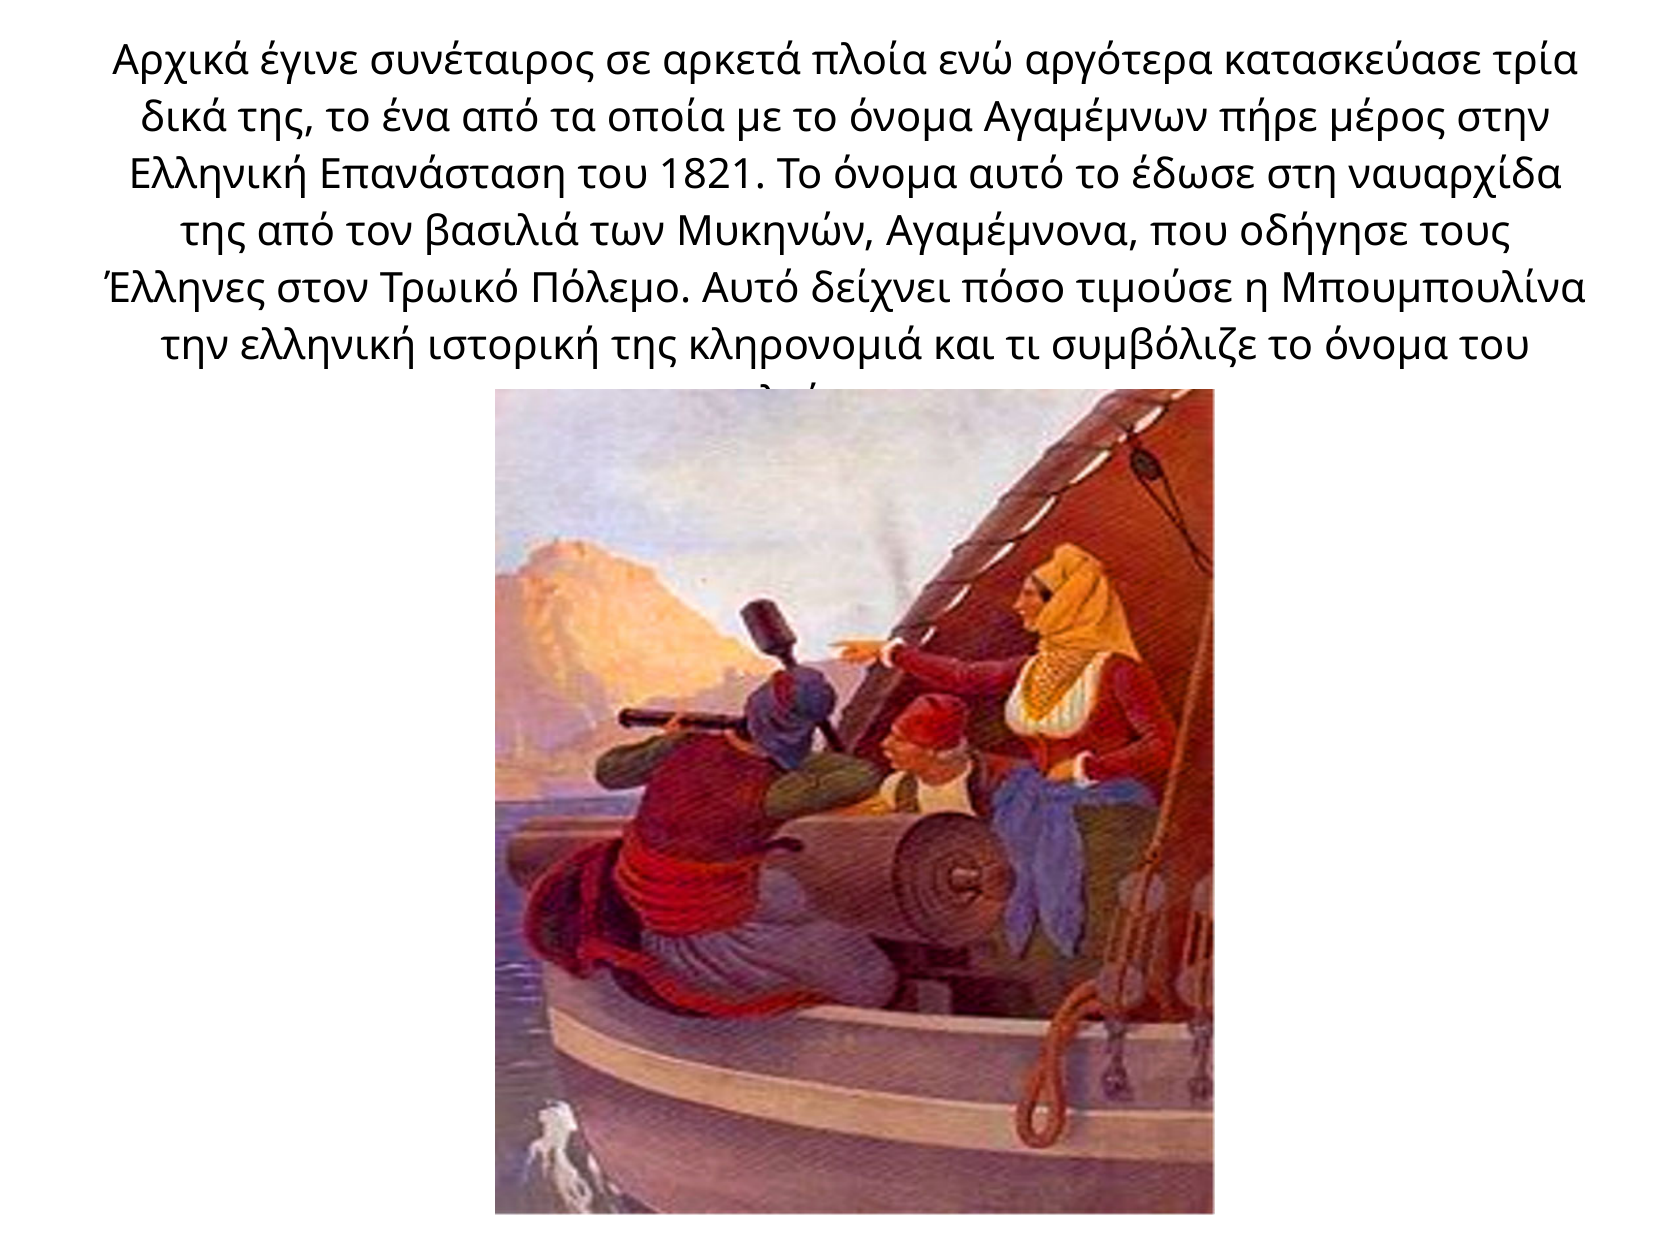

# Αρχικά έγινε συνέταιρος σε αρκετά πλοία ενώ αργότερα κατασκεύασε τρία δικά της, το ένα από τα οποία με το όνομα Αγαμέμνων πήρε μέρος στην Ελληνική Επανάσταση του 1821. Το όνομα αυτό το έδωσε στη ναυαρχίδα της από τον βασιλιά των Μυκηνών, Αγαμέμνονα, που οδήγησε τους Έλληνες στον Τρωικό Πόλεμο. Αυτό δείχνει πόσο τιμούσε η Μπουμπουλίνα την ελληνική ιστορική της κληρονομιά και τι συμβόλιζε το όνομα του πλοίου της.